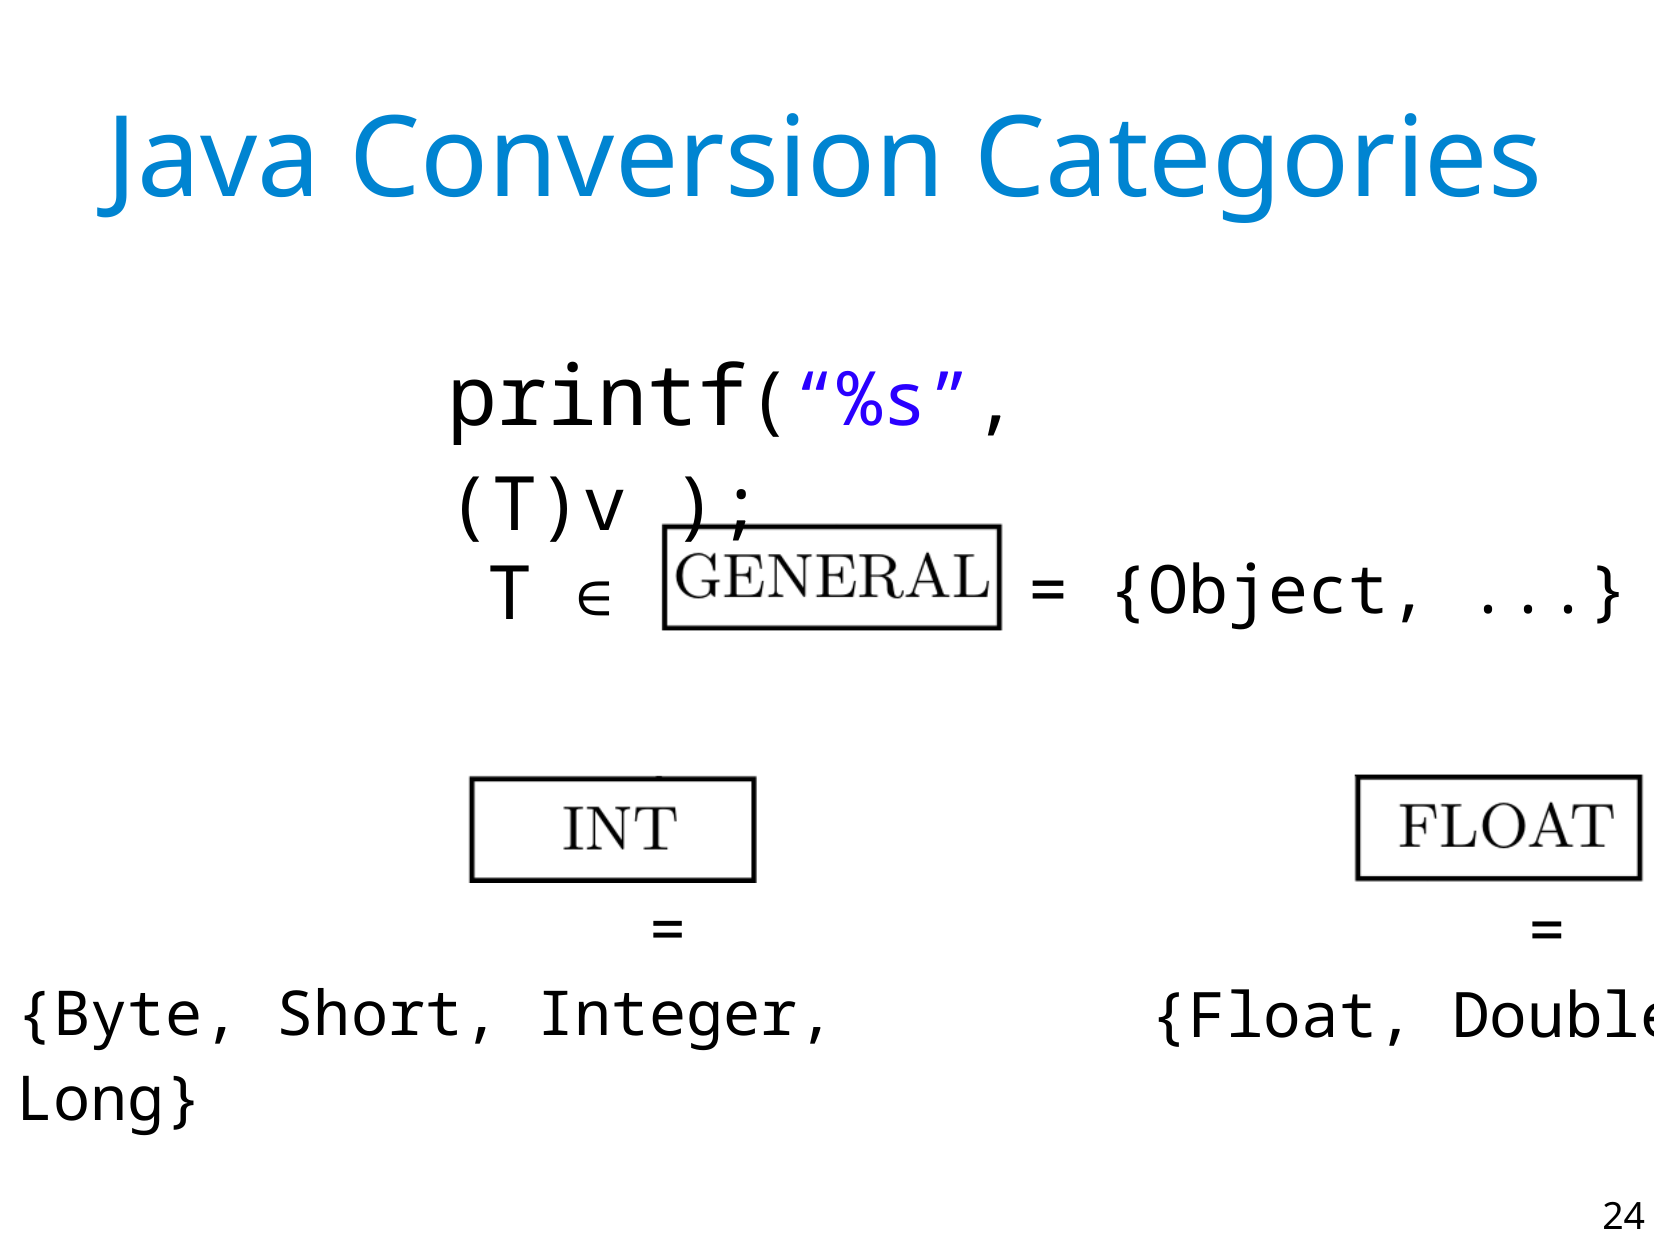

# Java Conversion Categories
printf(“%s”, (T)v );
T ∈
= {Object, ...}
 =
{Byte, Short, Integer, Long}
 =
{Float, Double}
24